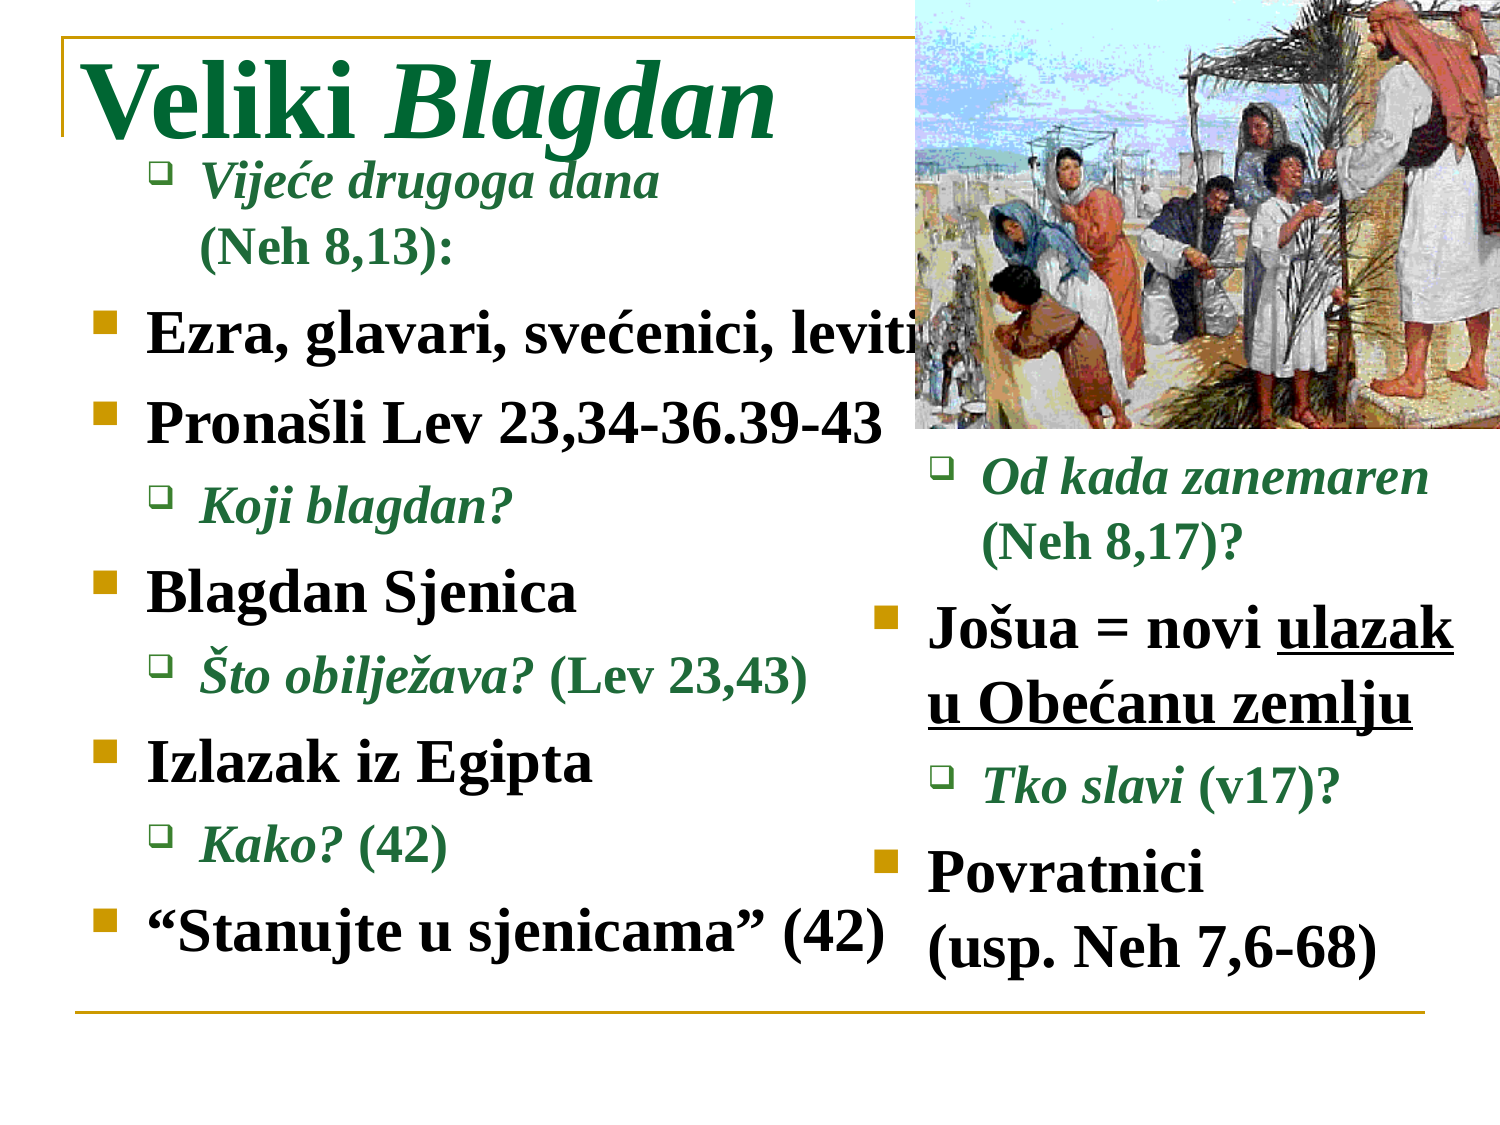

# Veliki Blagdan
Vijeće drugoga dana
(Neh 8,13):
Ezra, glavari, svećenici, leviti
Pronašli Lev 23,34-36.39-43
Koji blagdan?
Blagdan Sjenica
Što obilježava? (Lev 23,43)
Izlazak iz Egipta
Kako? (42)
“Stanujte u sjenicama” (42)
Od kada zanemaren (Neh 8,17)?
Jošua = novi ulazak u Obećanu zemlju
Tko slavi (v17)?
Povratnici
(usp. Neh 7,6-68)